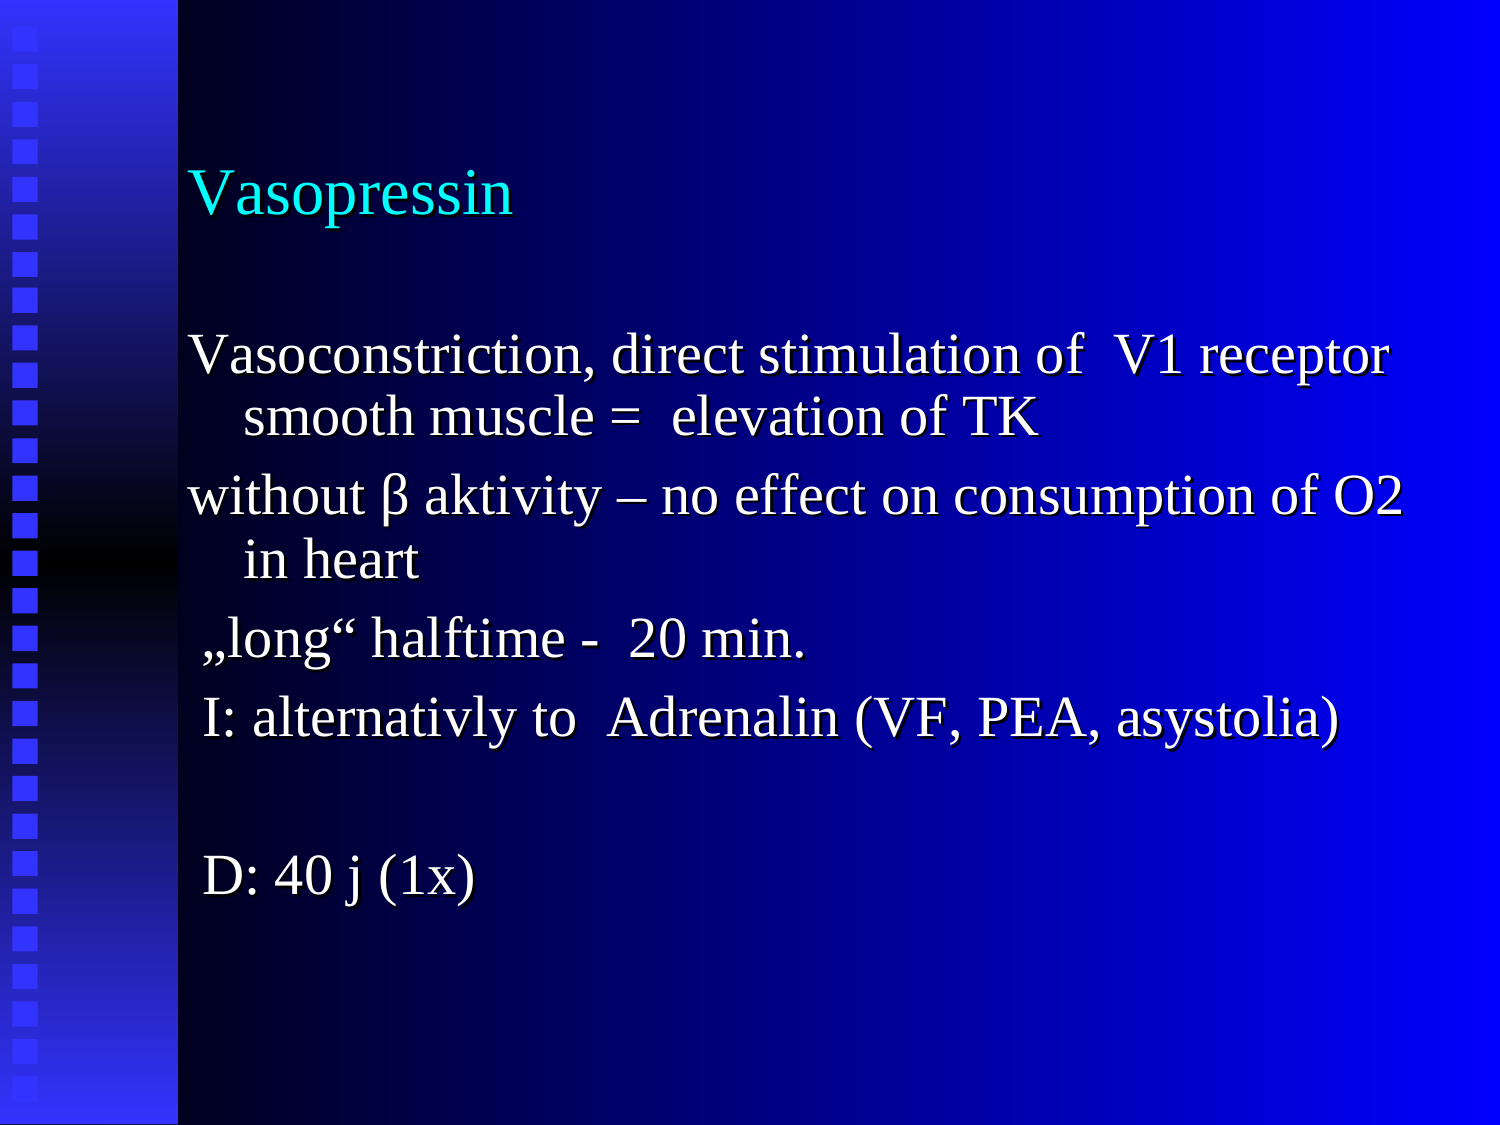

# Vasopressin
Vasoconstriction, direct stimulation of V1 receptor smooth muscle = elevation of TK
without β aktivity – no effect on consumption of O2 in heart
 „long“ halftime - 20 min.
 I: alternativly to Adrenalin (VF, PEA, asystolia)
 D: 40 j (1x)